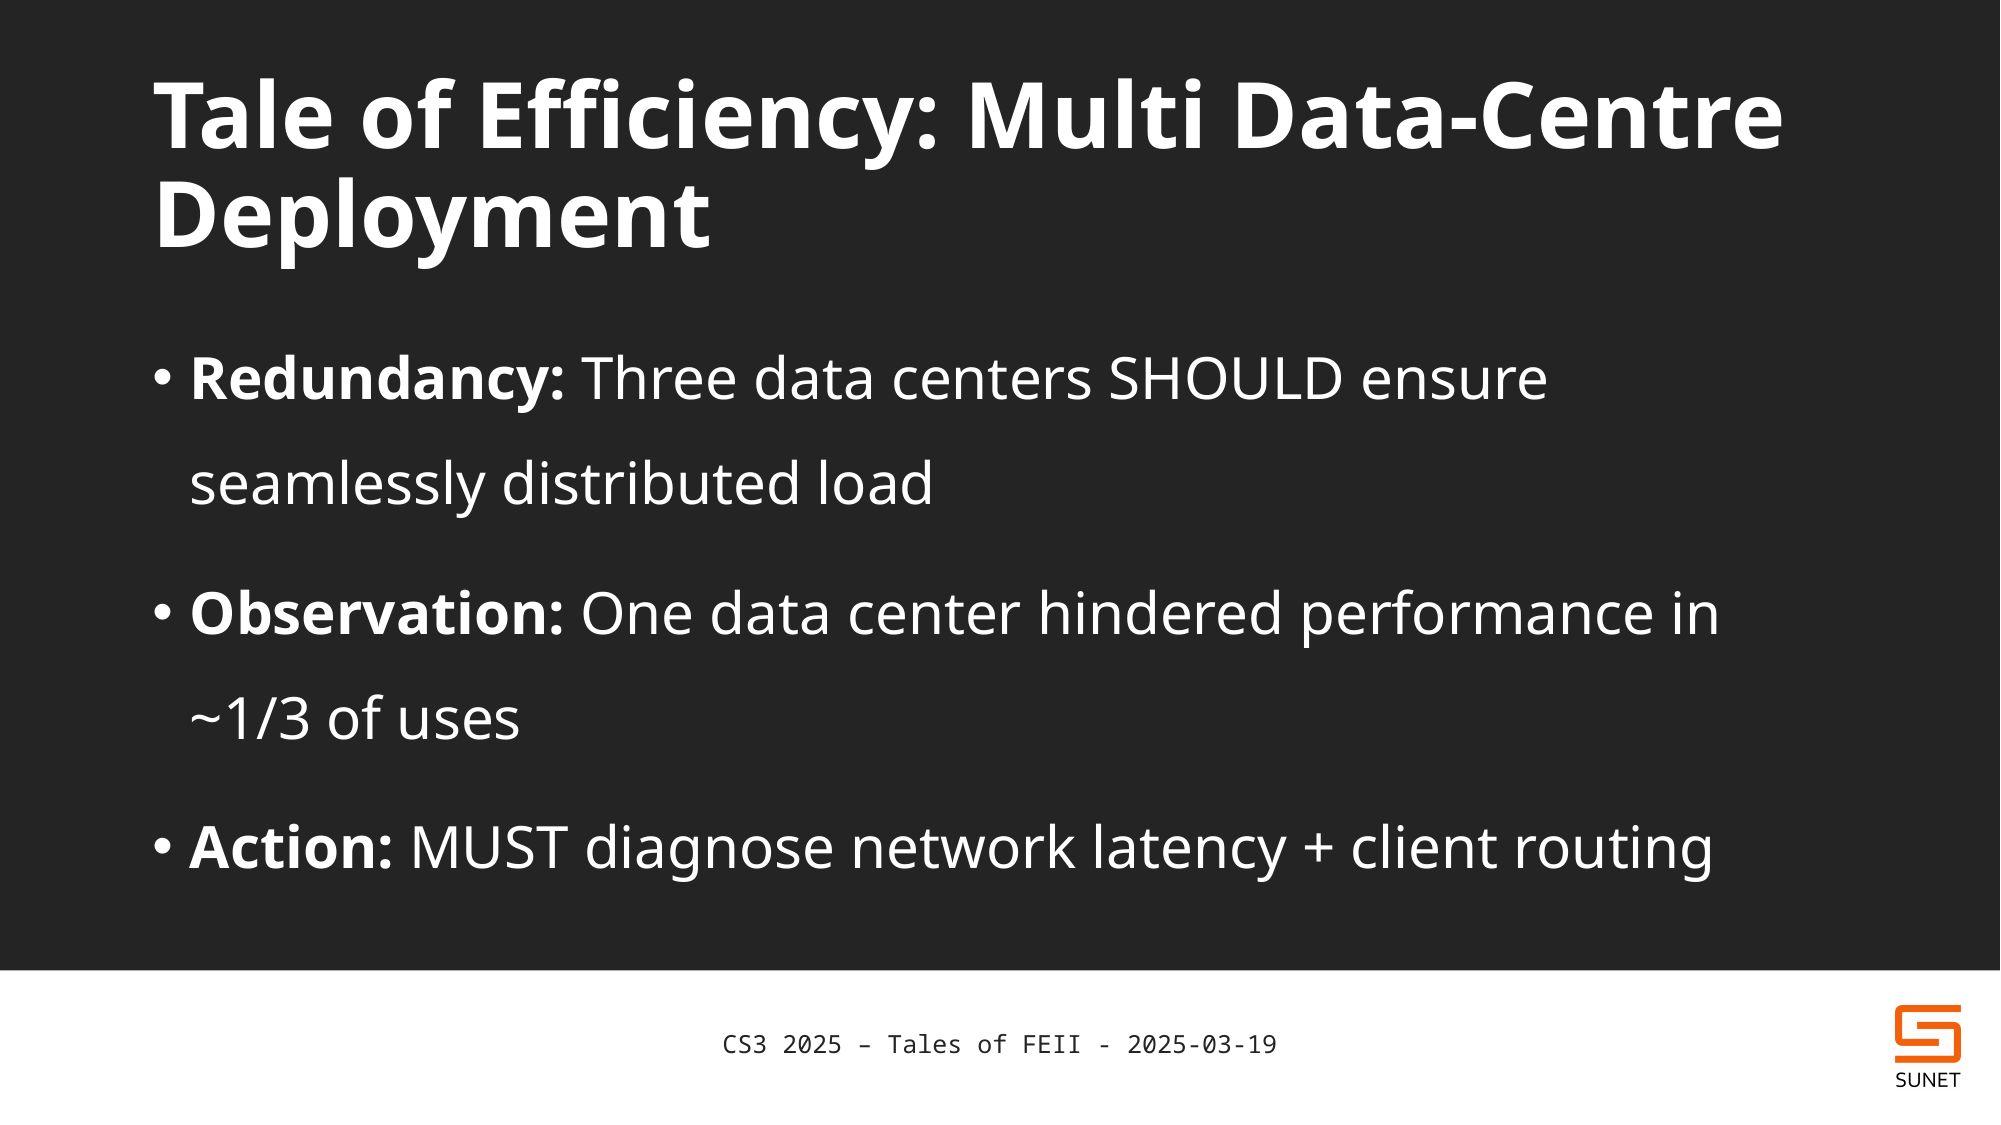

# Tale of Efficiency: Multi Data-Centre Deployment
Redundancy: Three data centers SHOULD ensure seamlessly distributed load
Observation: One data center hindered performance in ~1/3 of uses
Action: MUST diagnose network latency + client routing
CS3 2025 – Tales of FEII - 2025-03-19